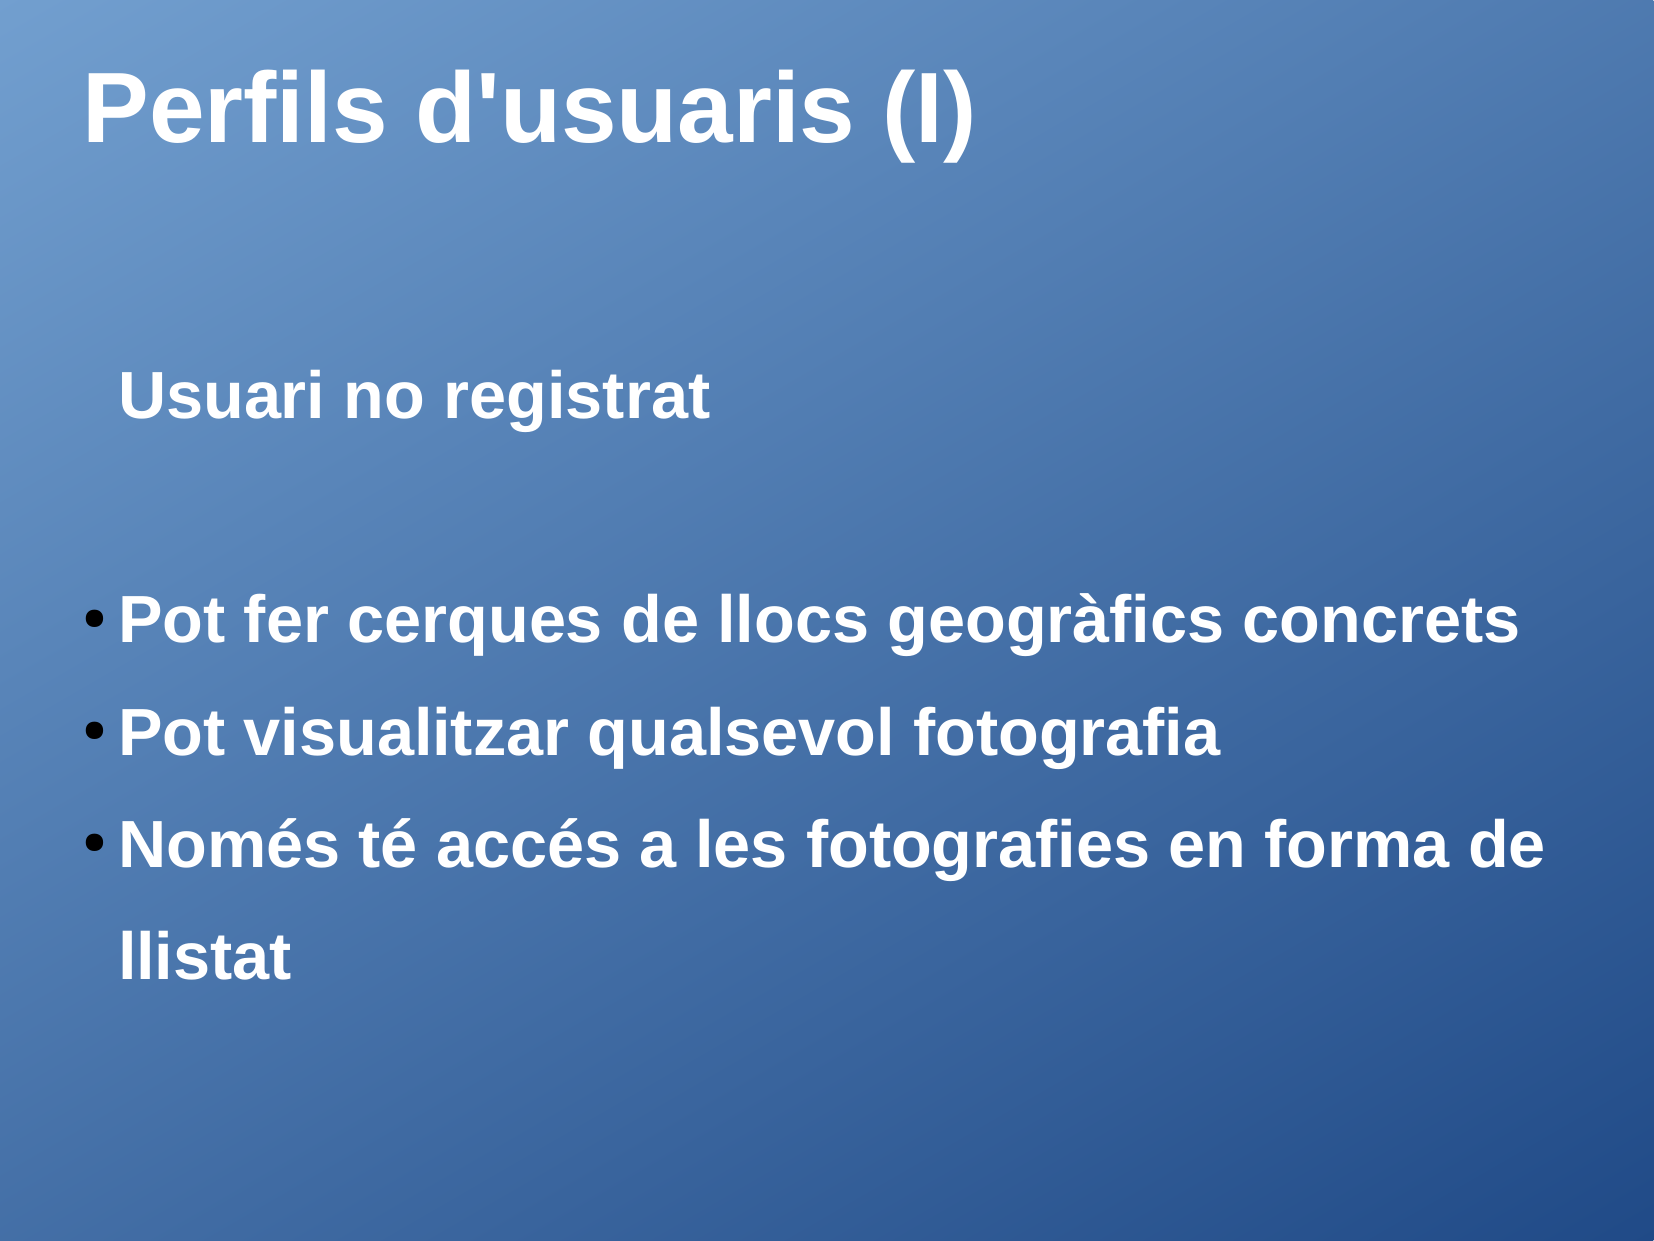

# Perfils d'usuaris (I)
Usuari no registrat
Pot fer cerques de llocs geogràfics concrets
Pot visualitzar qualsevol fotografia
Només té accés a les fotografies en forma de llistat